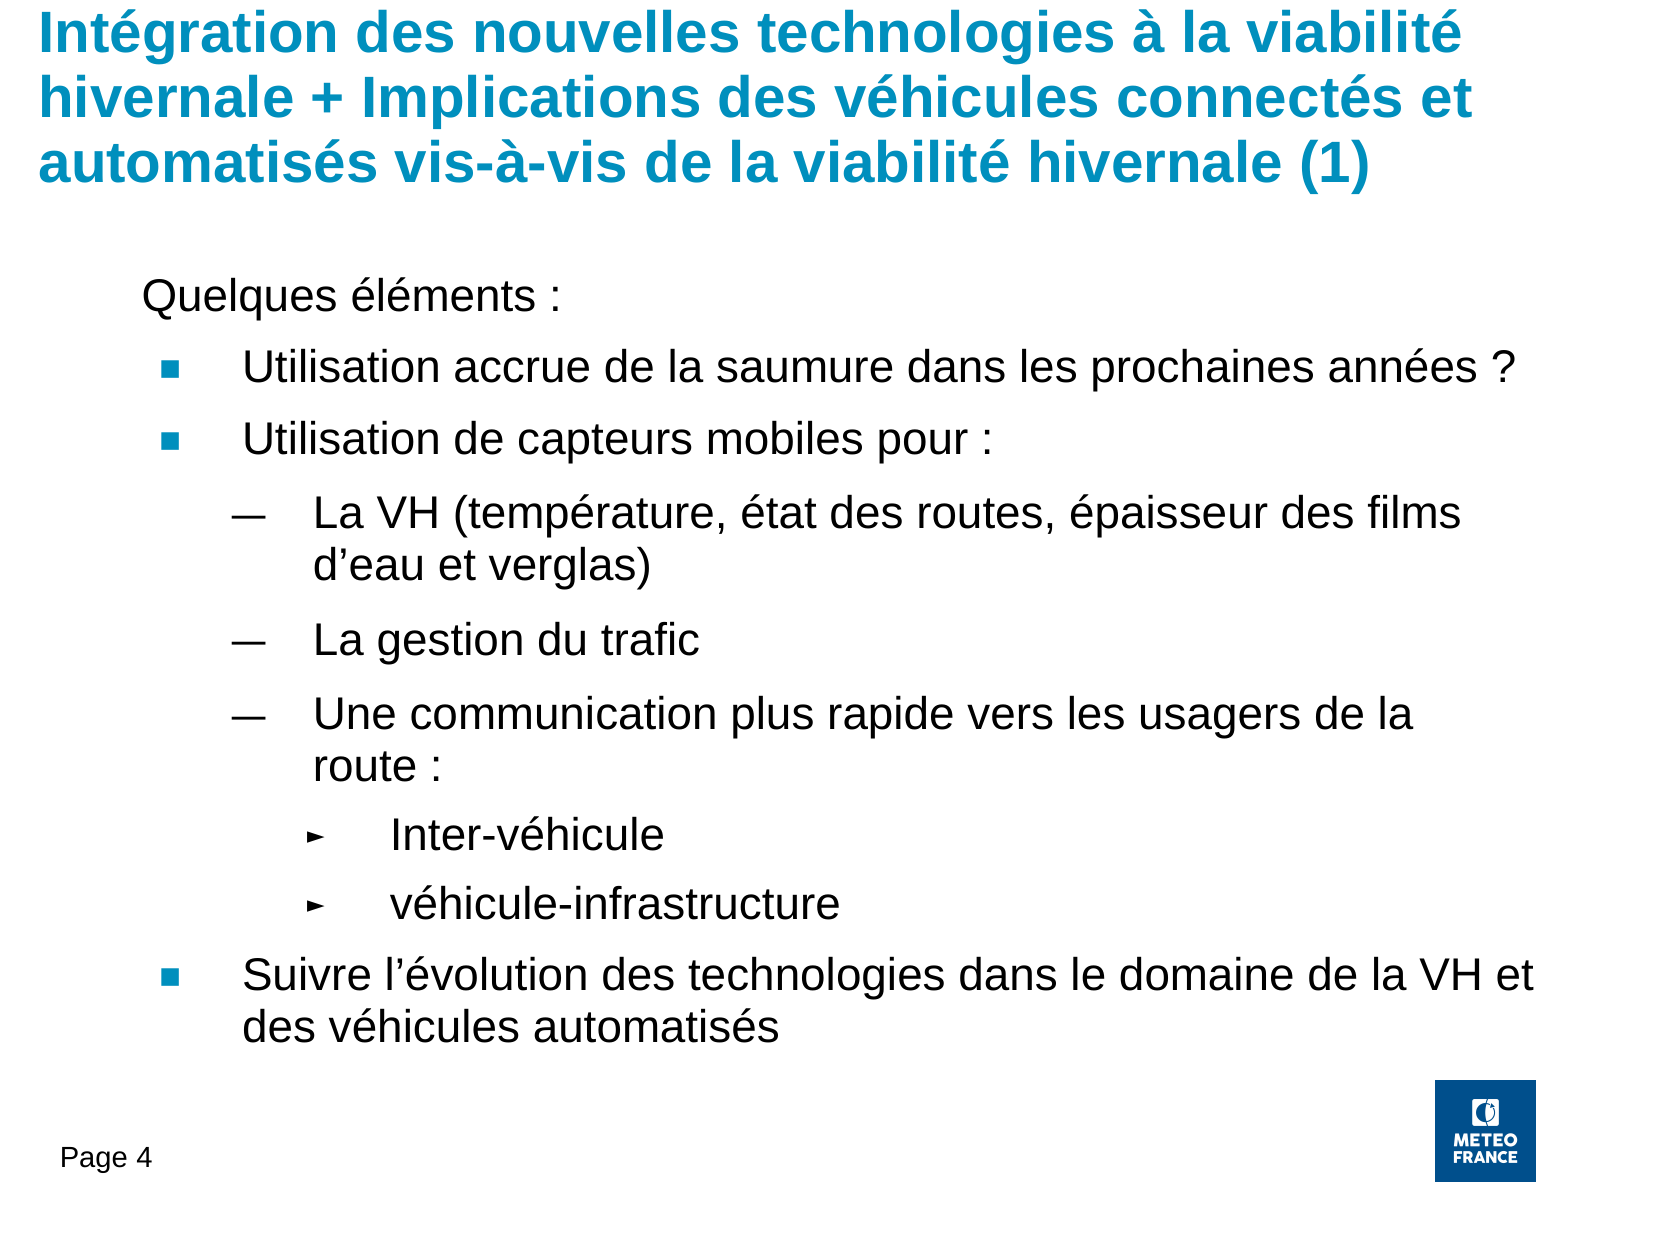

# Intégration des nouvelles technologies à la viabilité hivernale + Implications des véhicules connectés et automatisés vis-à-vis de la viabilité hivernale (1)
Quelques éléments :
Utilisation accrue de la saumure dans les prochaines années ?
Utilisation de capteurs mobiles pour :
La VH (température, état des routes, épaisseur des films d’eau et verglas)
La gestion du trafic
Une communication plus rapide vers les usagers de la route :
Inter-véhicule
véhicule-infrastructure
Suivre l’évolution des technologies dans le domaine de la VH et des véhicules automatisés
4